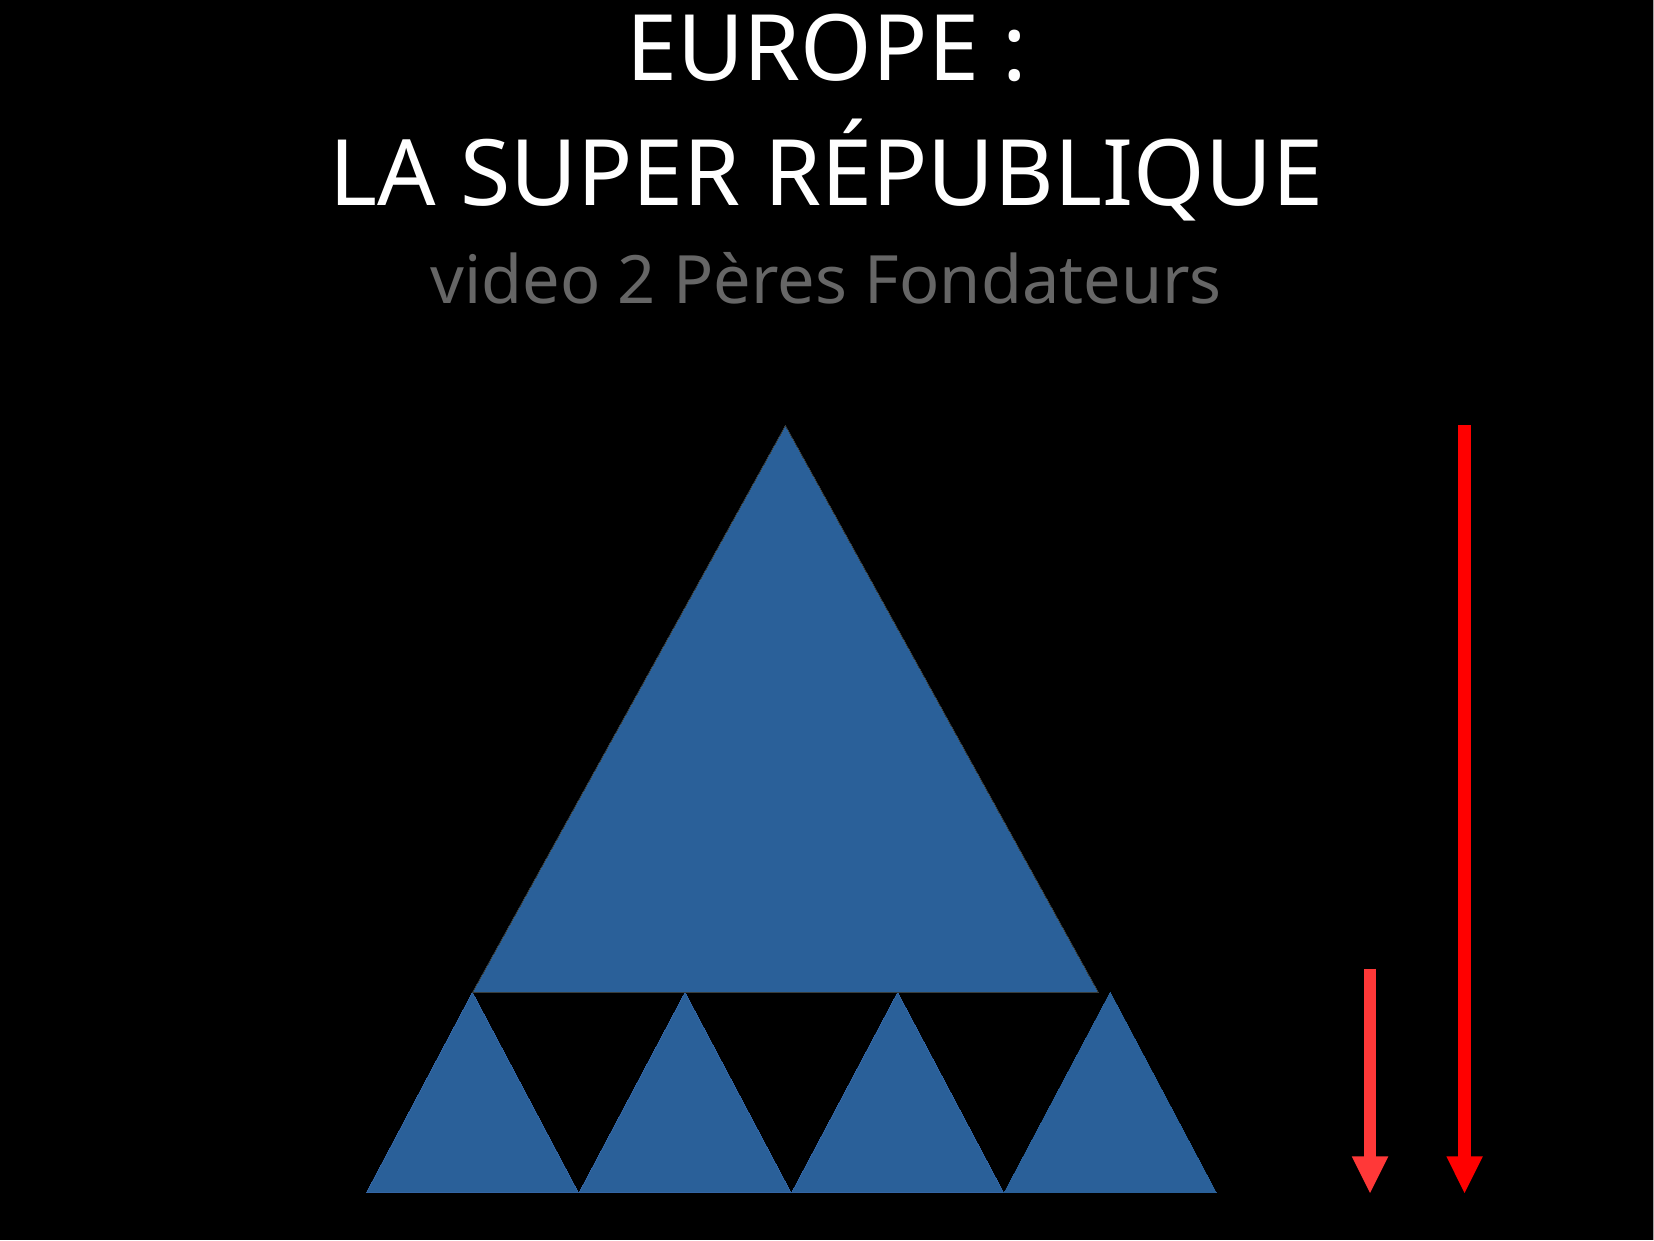

# EUROPE : LA SUPER RÉPUBLIQUE video 2 Pères Fondateurs